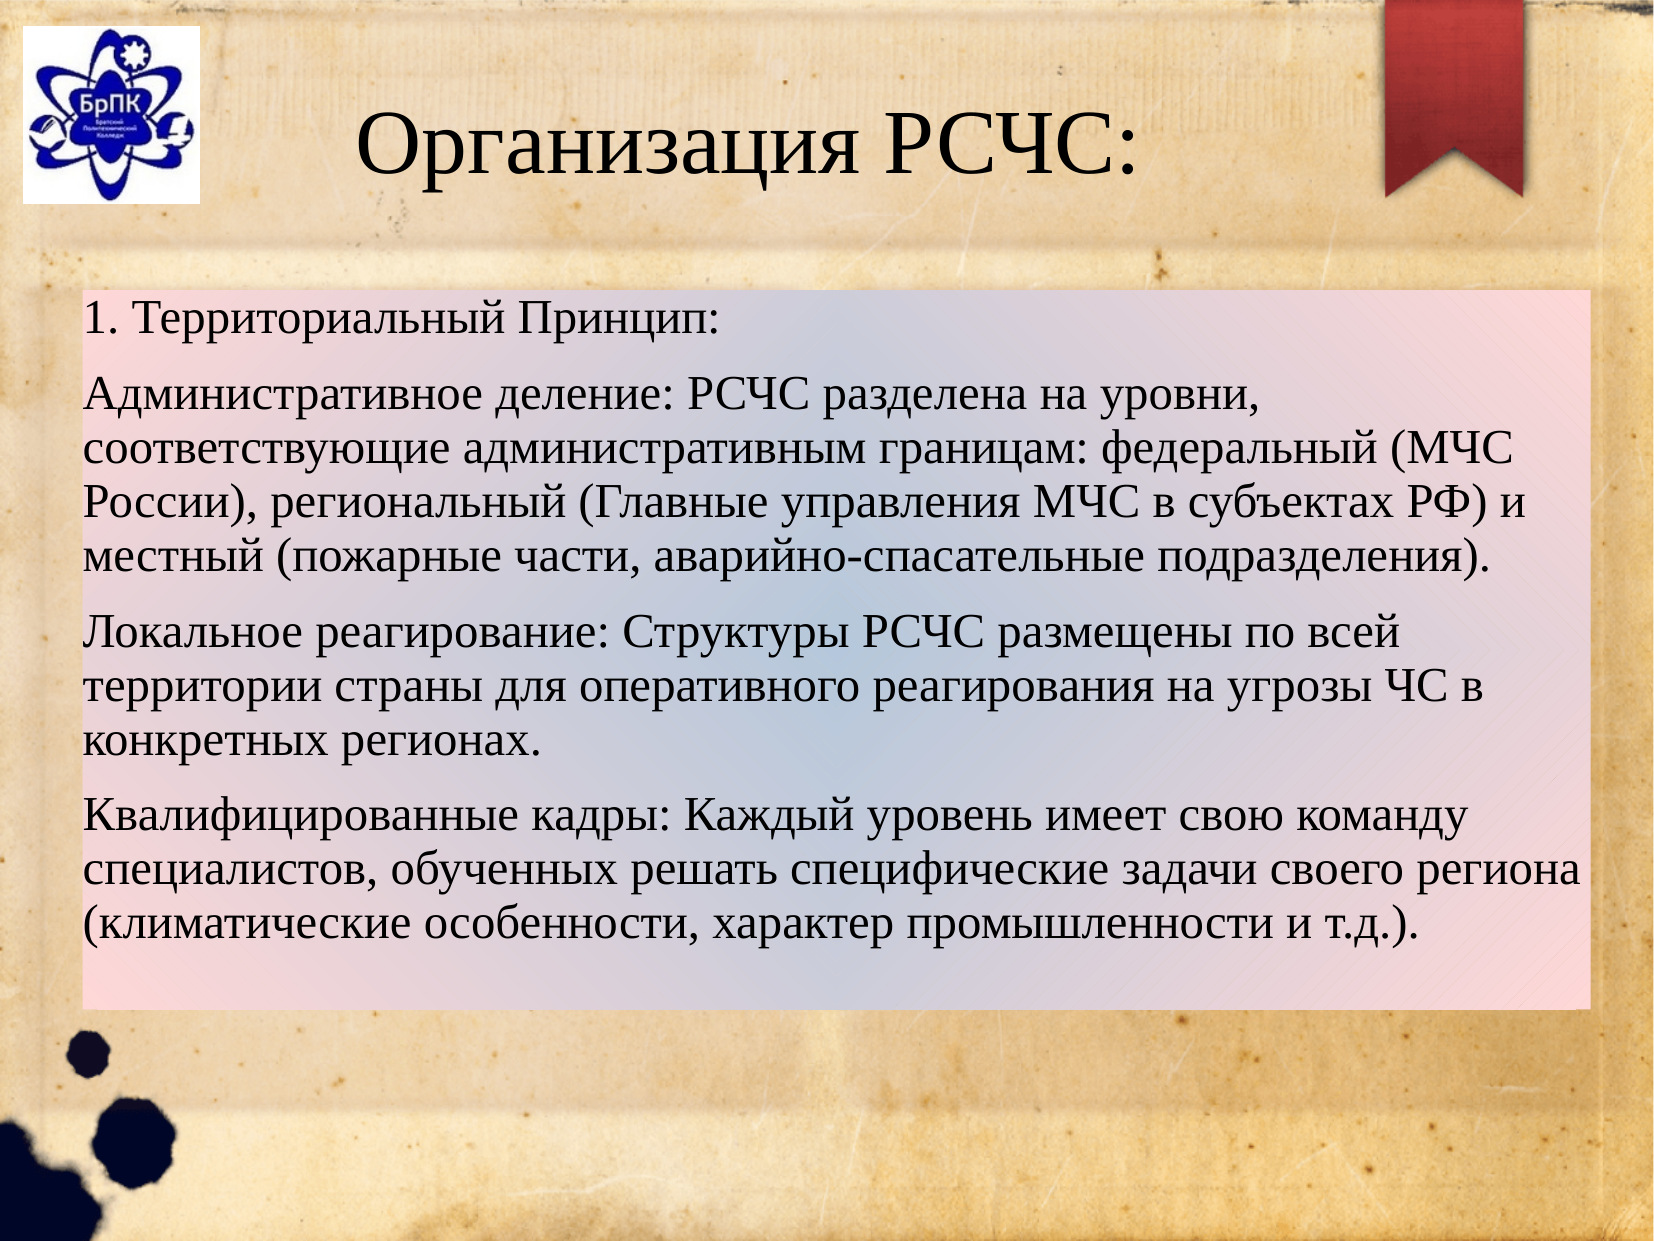

# Организация РСЧС:
1. Территориальный Принцип:
Административное деление: РСЧС разделена на уровни, соответствующие административным границам: федеральный (МЧС России), региональный (Главные управления МЧС в субъектах РФ) и местный (пожарные части, аварийно-спасательные подразделения).
Локальное реагирование: Структуры РСЧС размещены по всей территории страны для оперативного реагирования на угрозы ЧС в конкретных регионах.
Квалифицированные кадры: Каждый уровень имеет свою команду специалистов, обученных решать специфические задачи своего региона (климатические особенности, характер промышленности и т.д.).